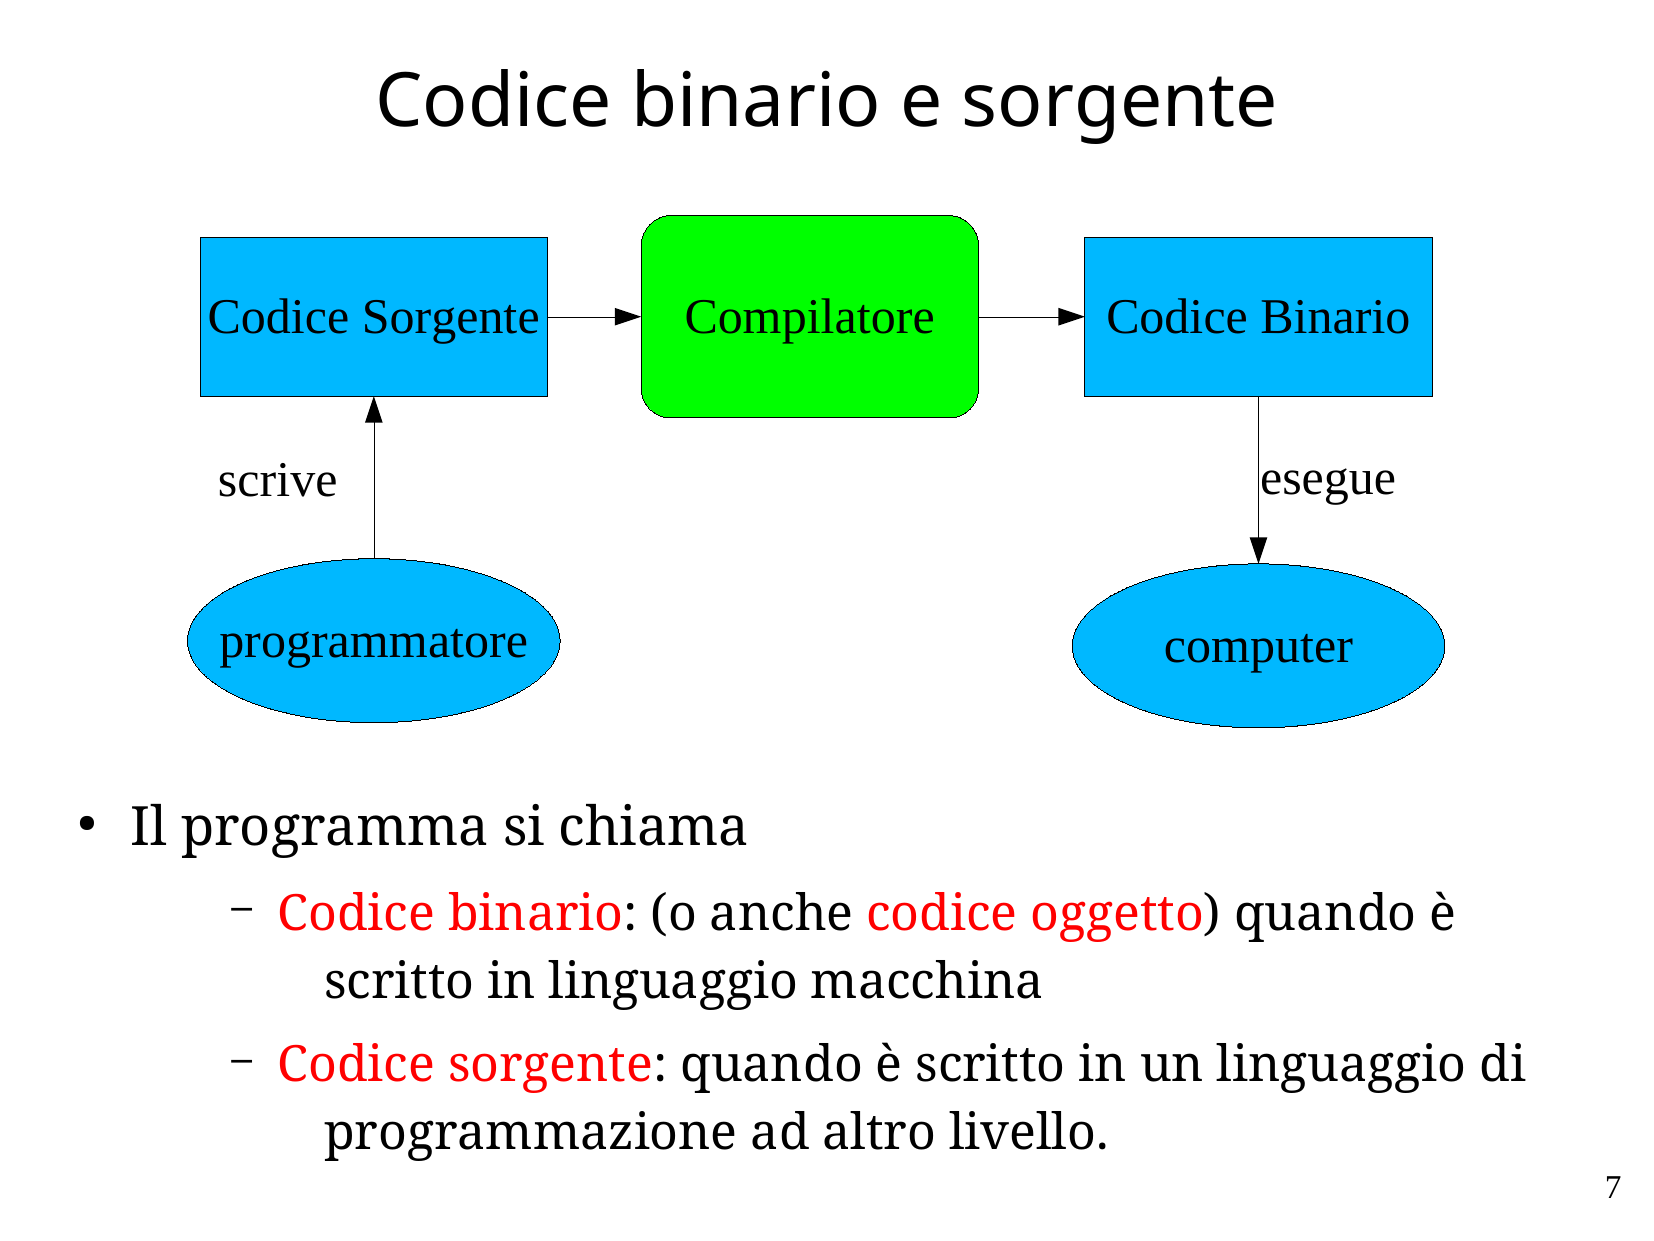

# Codice binario e sorgente
Compilatore
Codice Sorgente
Codice Binario
esegue
scrive
programmatore
computer
Il programma si chiama
Codice binario: (o anche codice oggetto) quando è scritto in linguaggio macchina
Codice sorgente: quando è scritto in un linguaggio di programmazione ad altro livello.